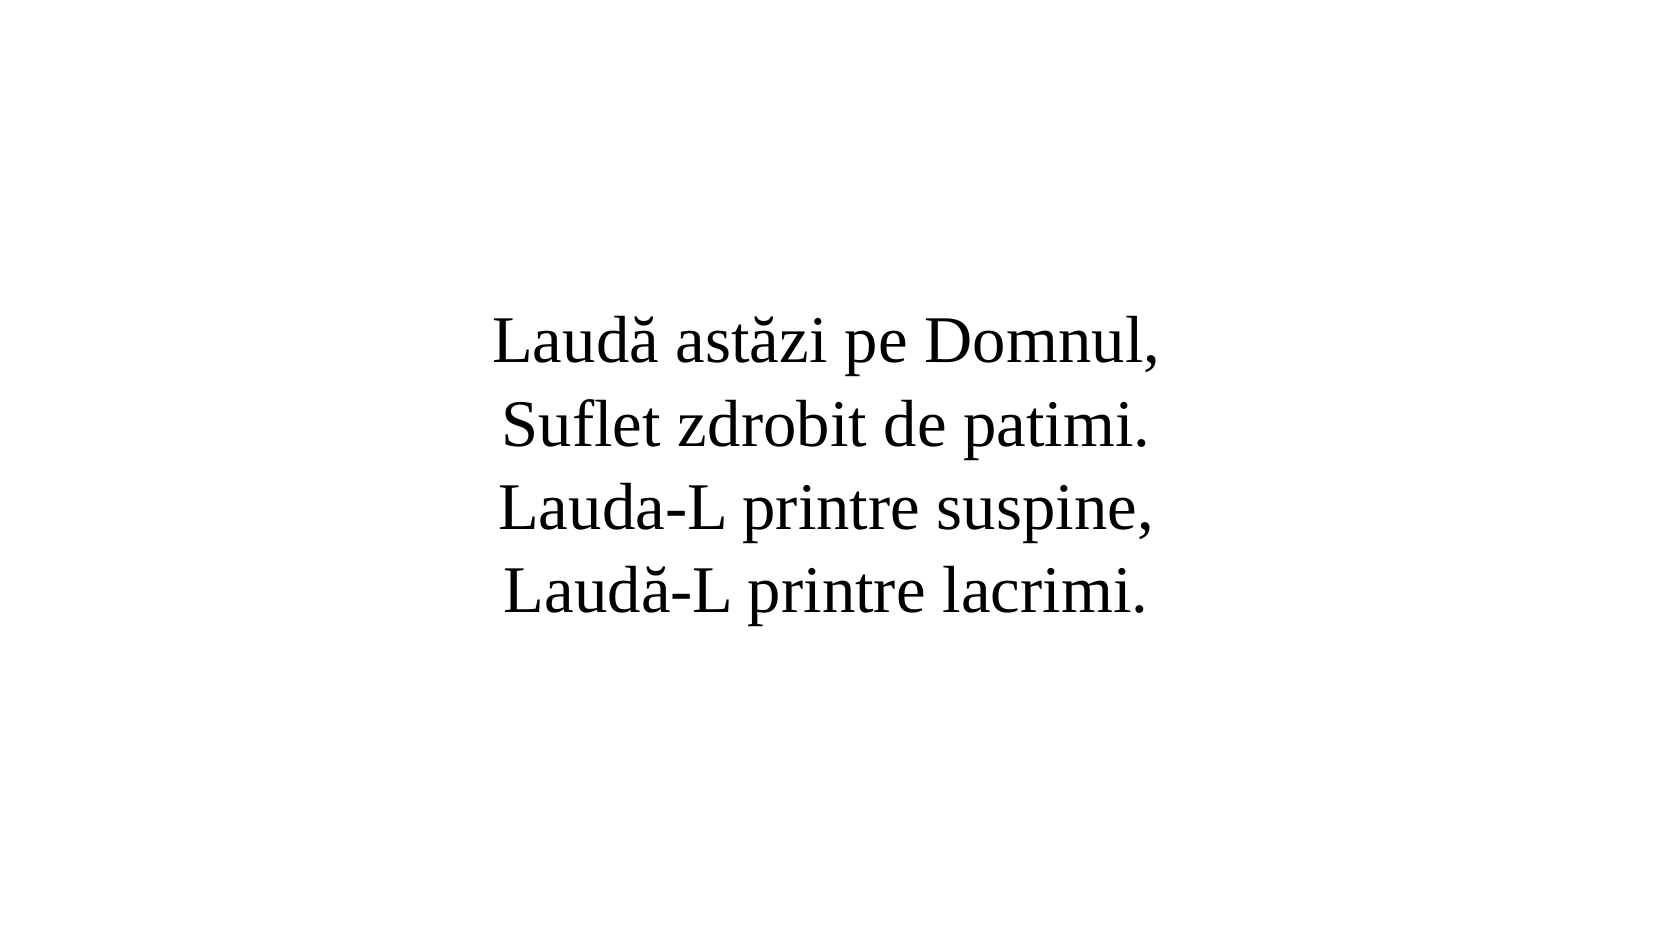

# Laudă astăzi pe Domnul,
Suflet zdrobit de patimi.
Lauda-L printre suspine,
Laudă-L printre lacrimi.